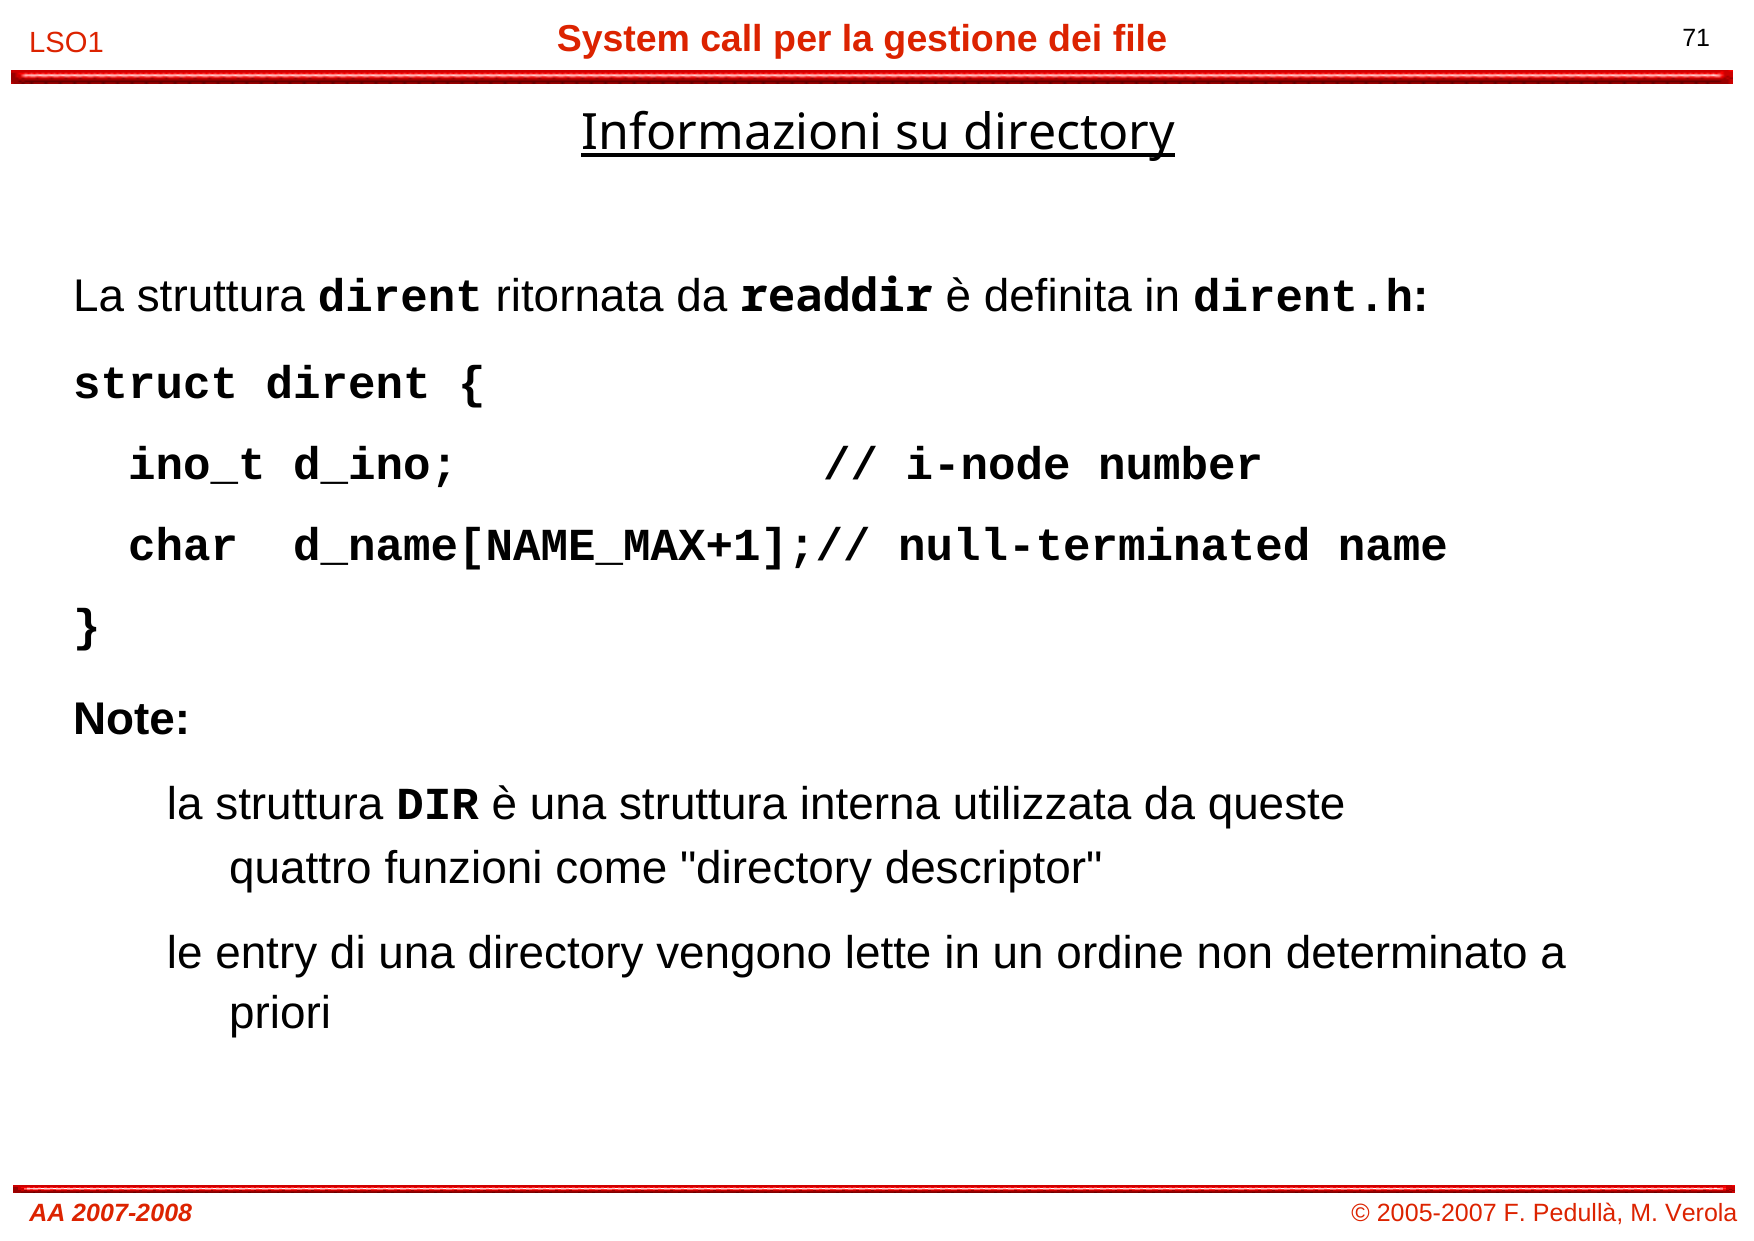

Informazioni su directory
# La struttura dirent ritornata da readdir è definita in dirent.h:
struct dirent {
 ino_t d_ino;			// i-node number
 char d_name[NAME_MAX+1];// null-terminated name
}
Note:
la struttura DIR è una struttura interna utilizzata da queste
quattro funzioni come "directory descriptor"
le entry di una directory vengono lette in un ordine non determinato a priori